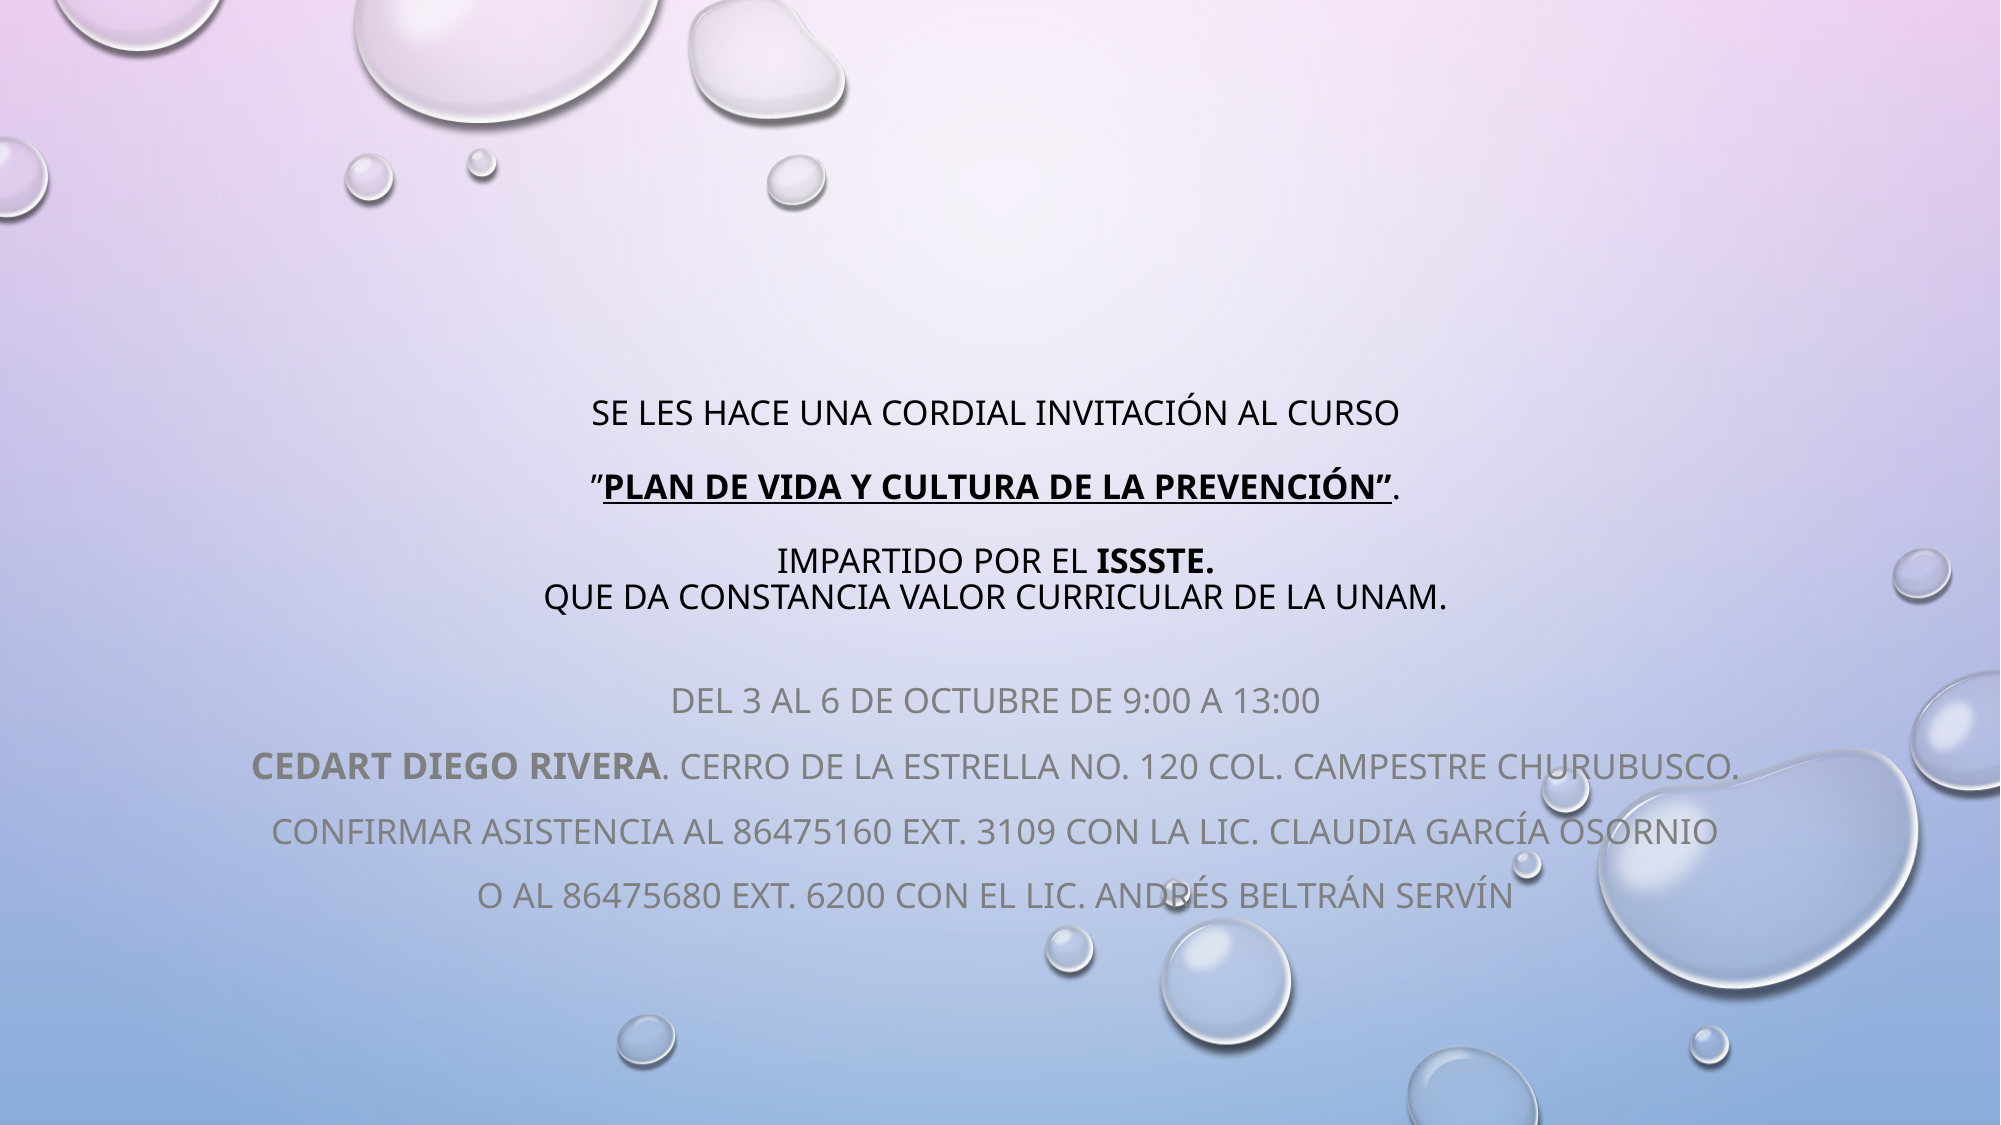

# Se les hace una cordial invitación al curso ”plan de vida y cultura de la prevenciÓn”. Impartido por el issste. Que da constancia valor curricular de la unam.
Del 3 al 6 de octubre de 9:00 a 13:00
Cedart diego rivera. cerro de la estrella no. 120 col. campestre Churubusco.
Confirmar asistencia al 86475160 ext. 3109 CON LA Lic. Claudia García Osornio
O AL 86475680 EXT. 6200 CON EL LIC. ANDRÉS BELTRÁN SERVÍN